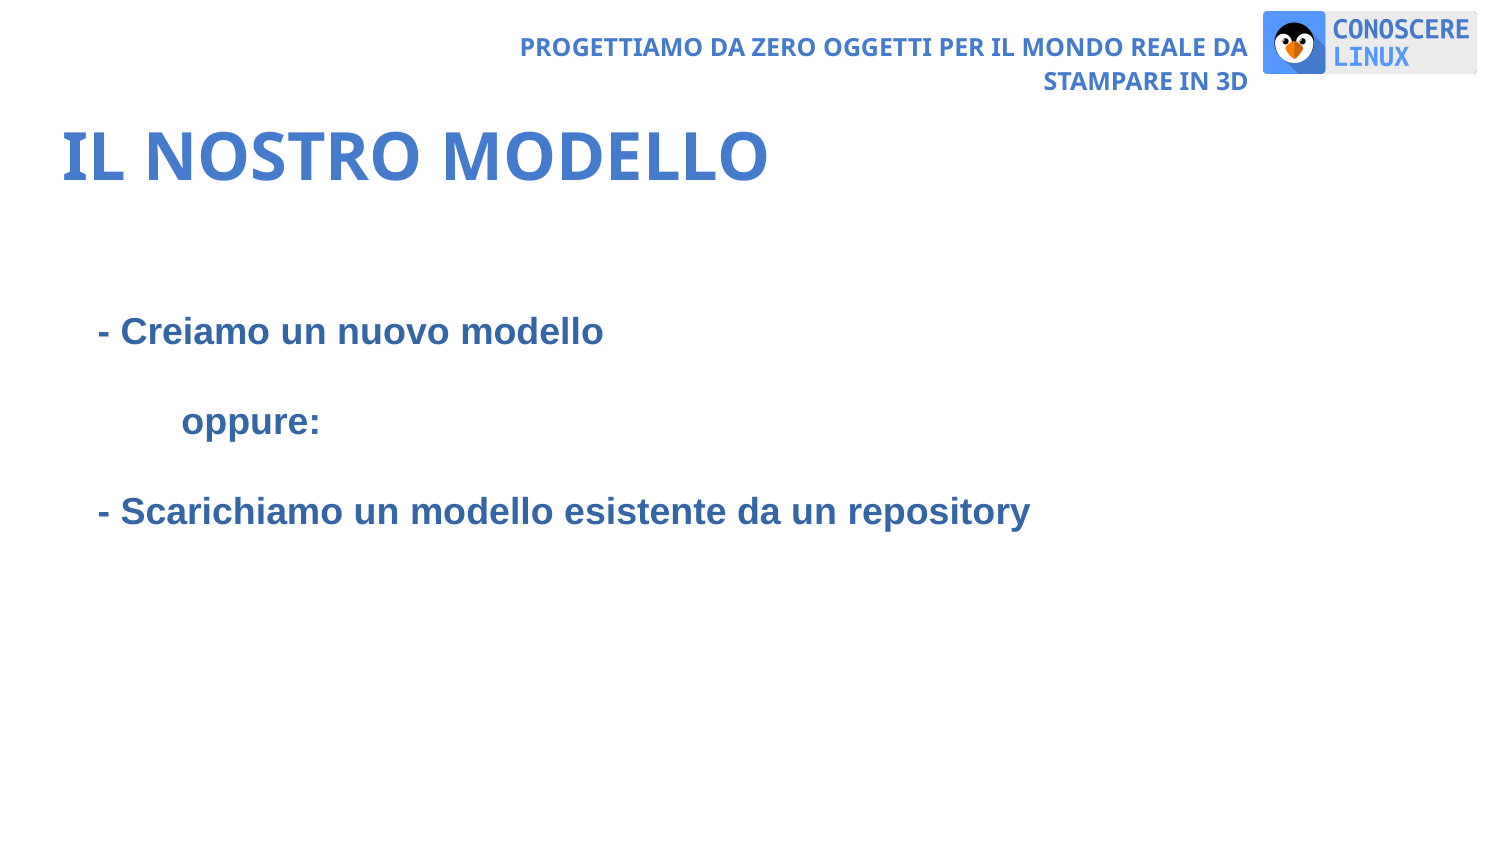

PROGETTIAMO DA ZERO OGGETTI PER IL MONDO REALE DA STAMPARE IN 3D
IL NOSTRO MODELLO
# - Creiamo un nuovo modello oppure: - Scarichiamo un modello esistente da un repository